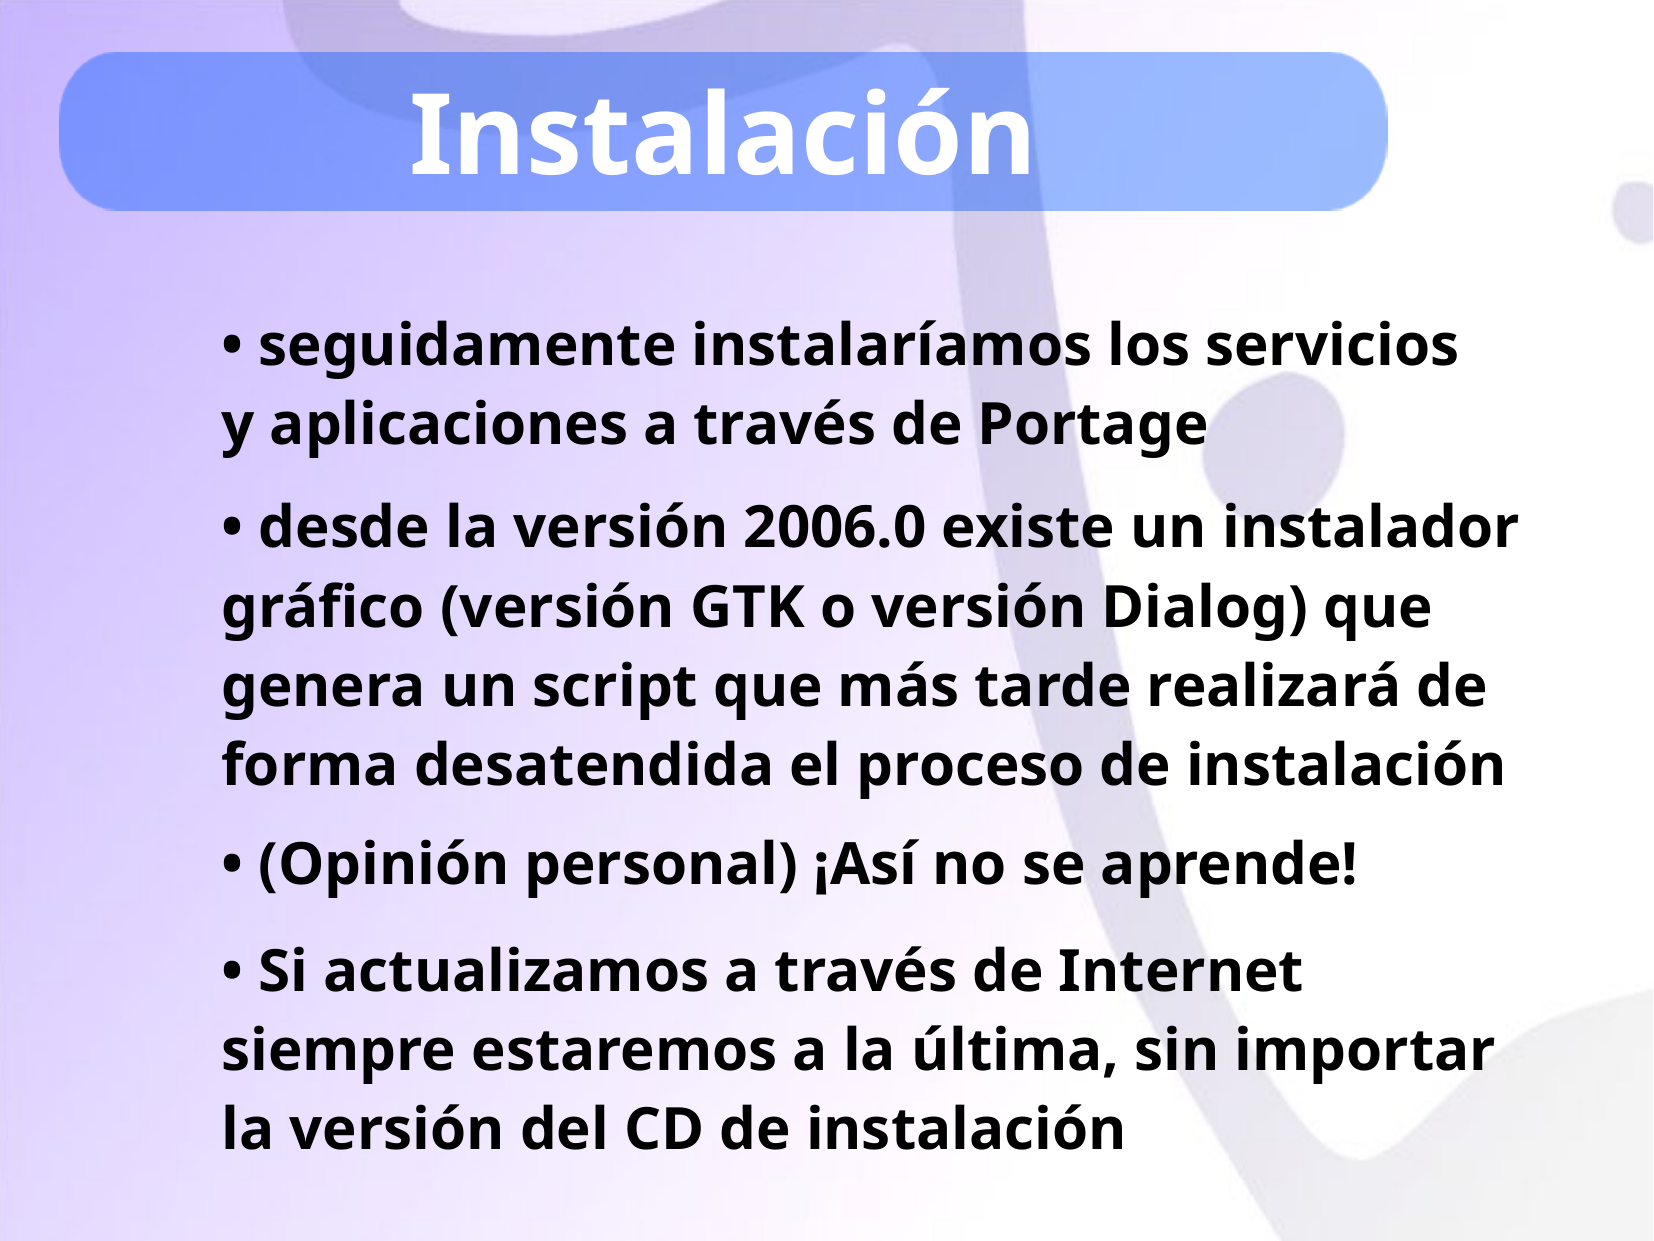

Instalación
• seguidamente instalaríamos los servicios y aplicaciones a través de Portage
• desde la versión 2006.0 existe un instalador gráfico (versión GTK o versión Dialog) que genera un script que más tarde realizará de forma desatendida el proceso de instalación
• (Opinión personal) ¡Así no se aprende!
• Si actualizamos a través de Internet siempre estaremos a la última, sin importar la versión del CD de instalación